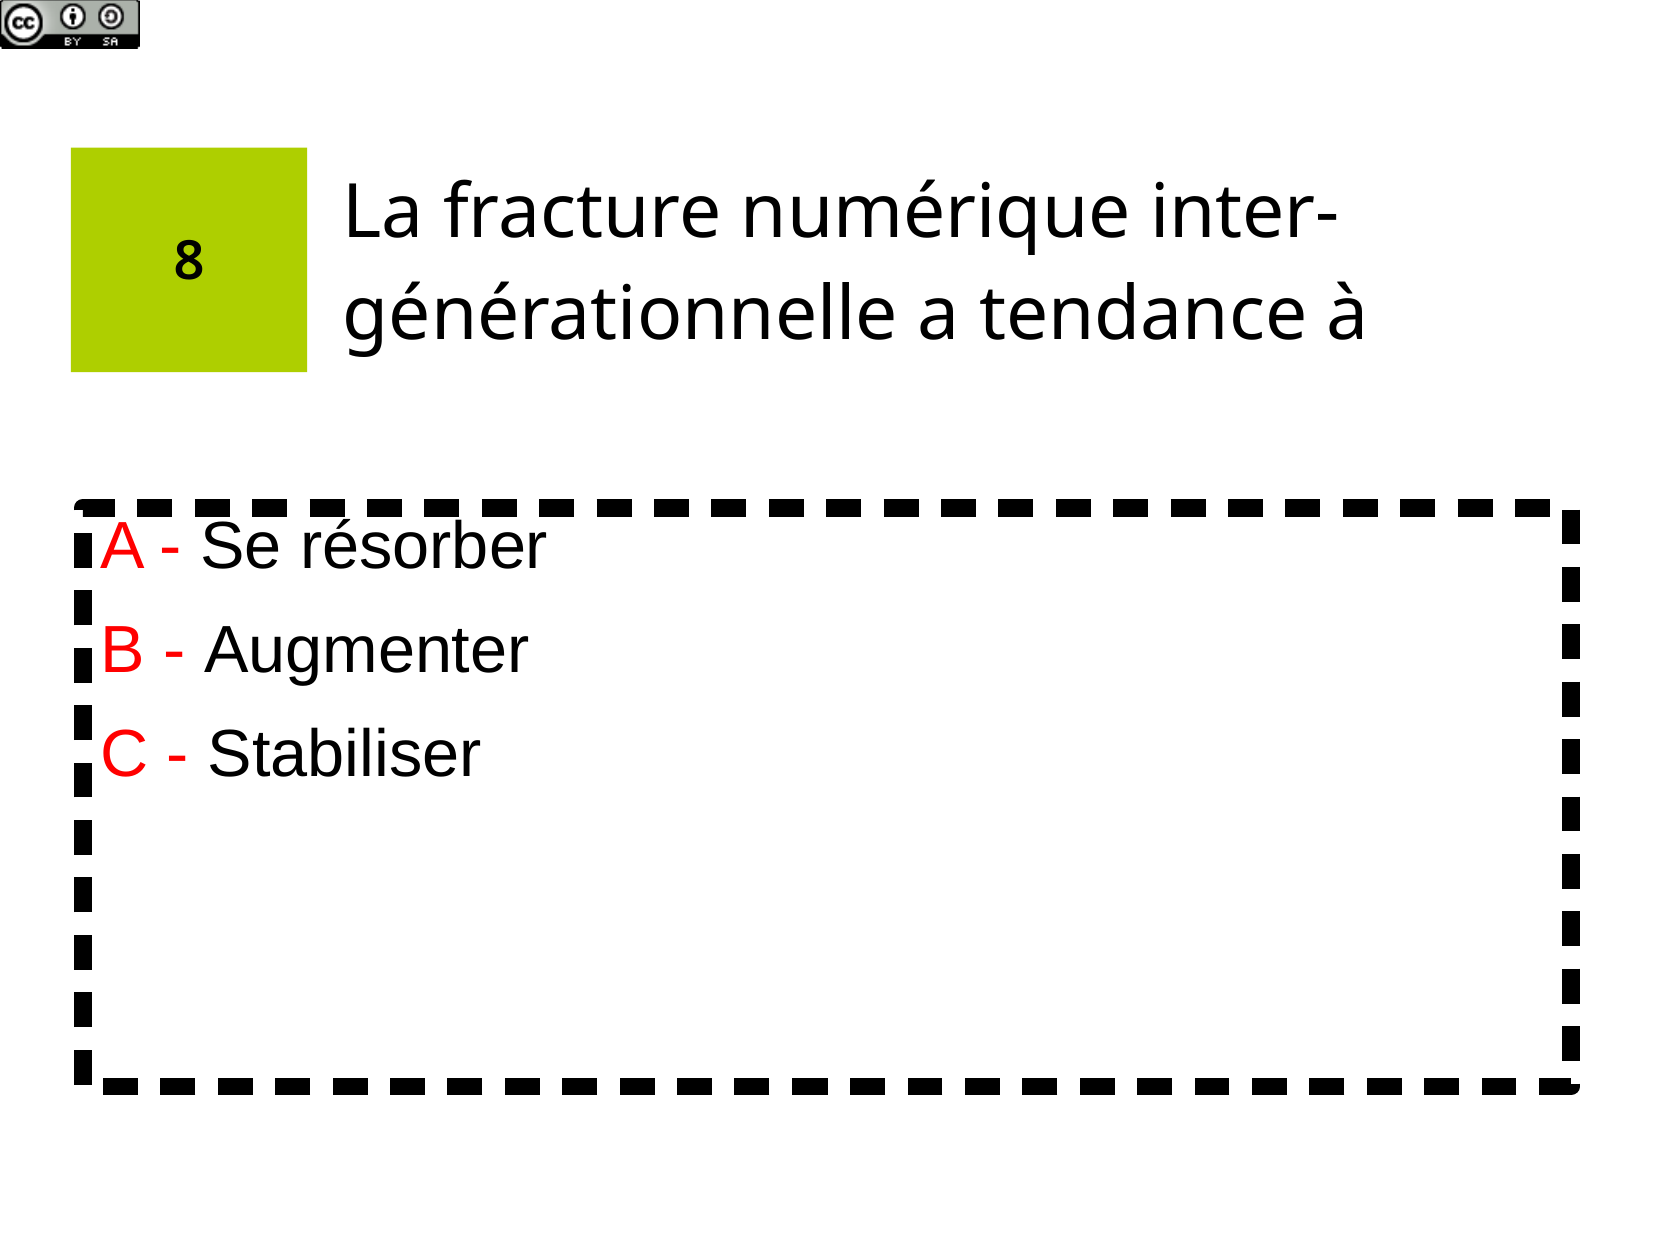

# La fracture numérique inter-générationnelle a tendance à
8
Se résorber
Augmenter
Stabiliser